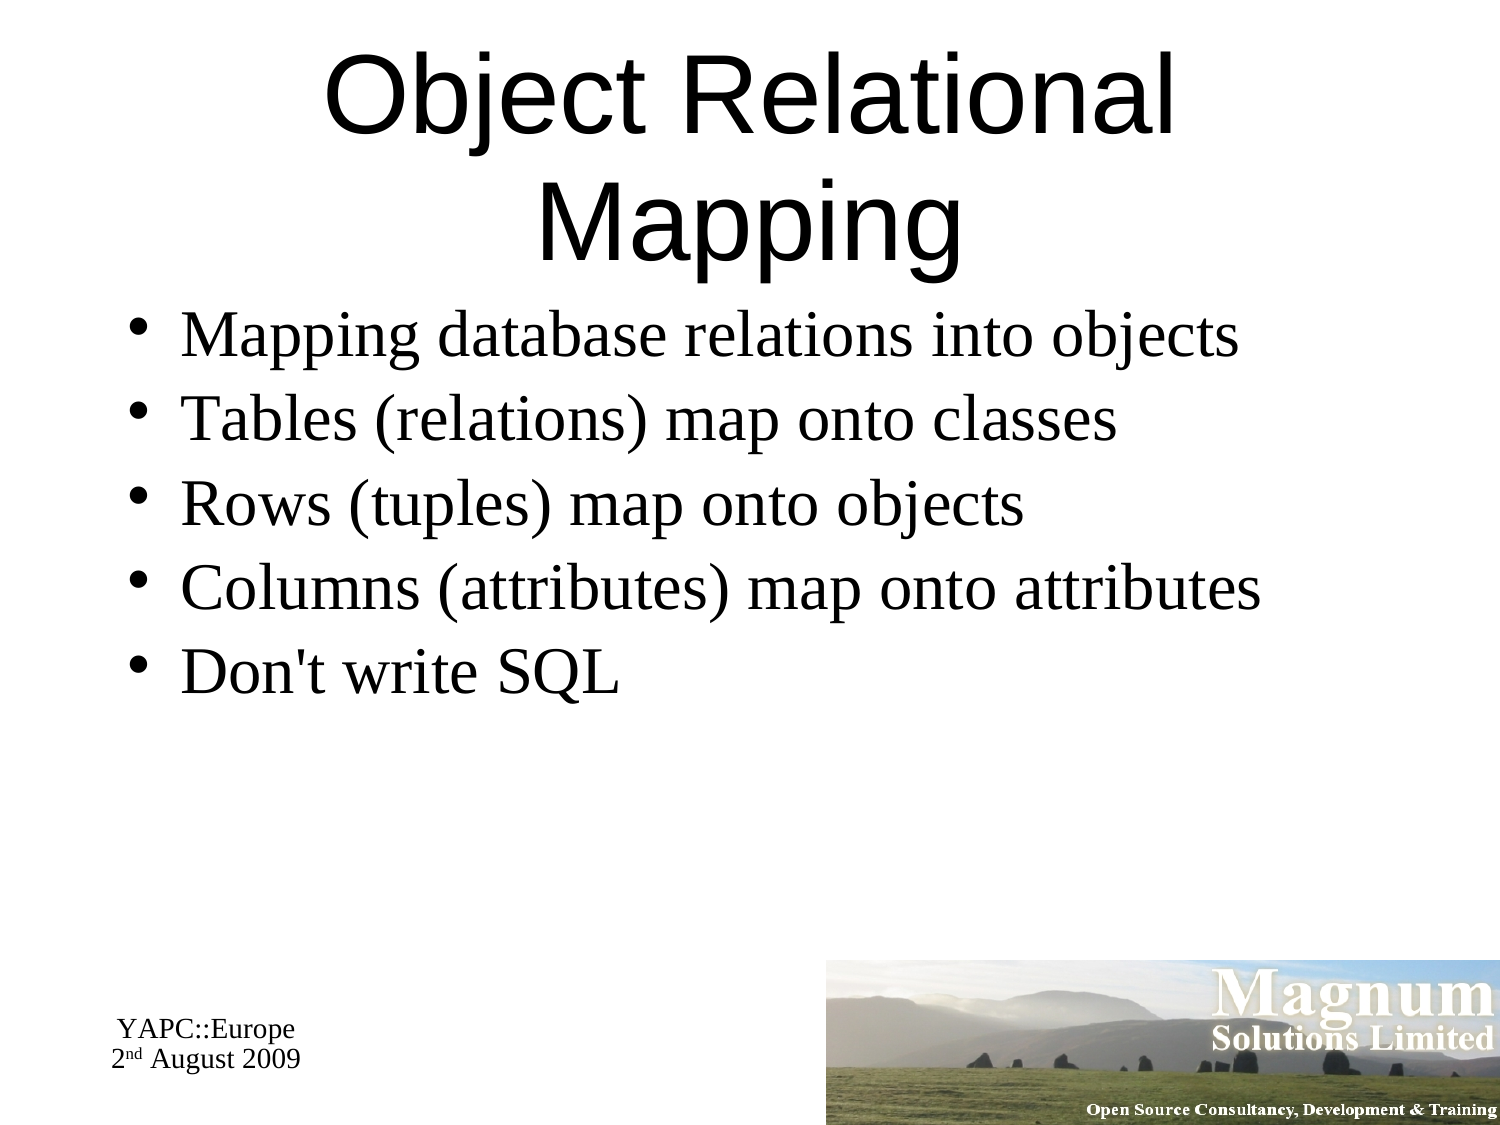

# Object Relational Mapping
Mapping database relations into objects
Tables (relations) map onto classes
Rows (tuples) map onto objects
Columns (attributes) map onto attributes
Don't write SQL
143